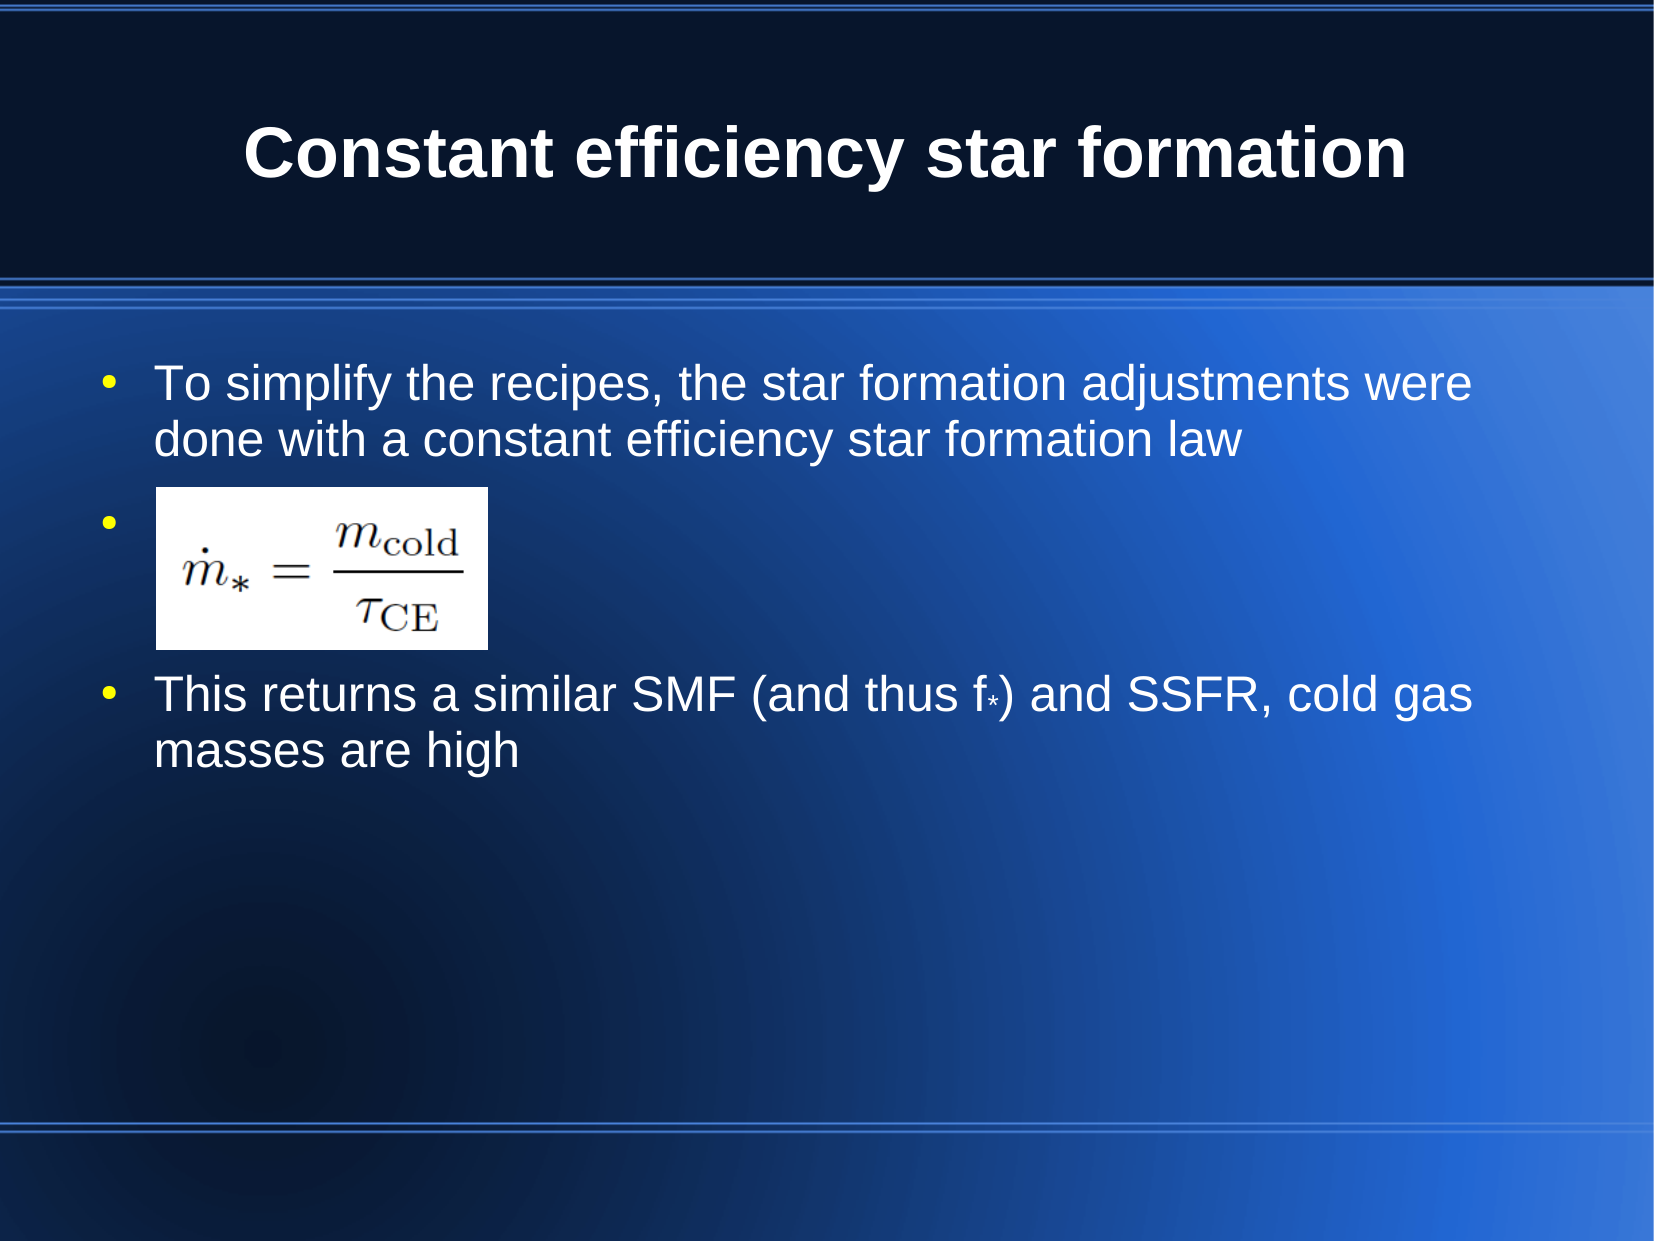

# Constant efficiency star formation
To simplify the recipes, the star formation adjustments were done with a constant efficiency star formation law
This returns a similar SMF (and thus f*) and SSFR, cold gas masses are high